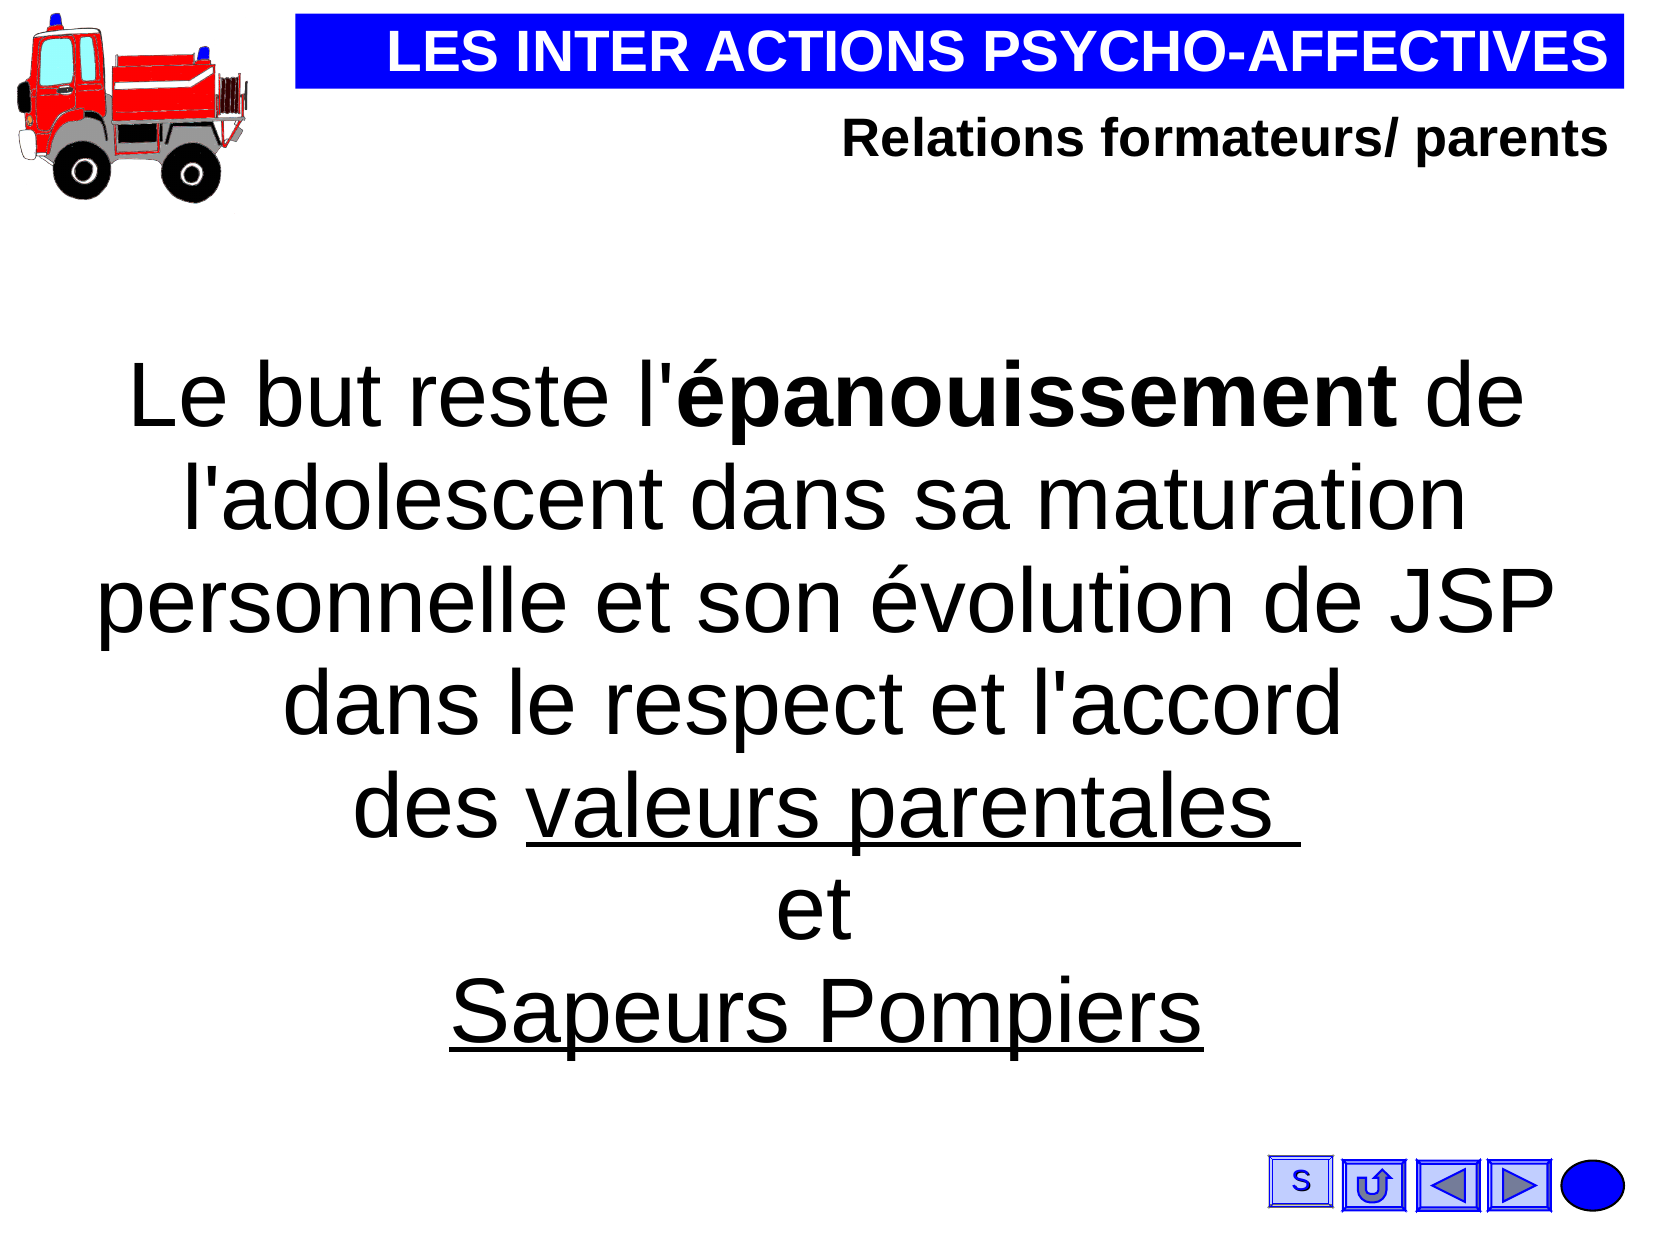

LES INTER ACTIONS PSYCHO-AFFECTIVES
Relations formateurs/ parents
Le but reste l'épanouissement de l'adolescent dans sa maturation personnelle et son évolution de JSP dans le respect et l'accord
des valeurs parentales
et
Sapeurs Pompiers